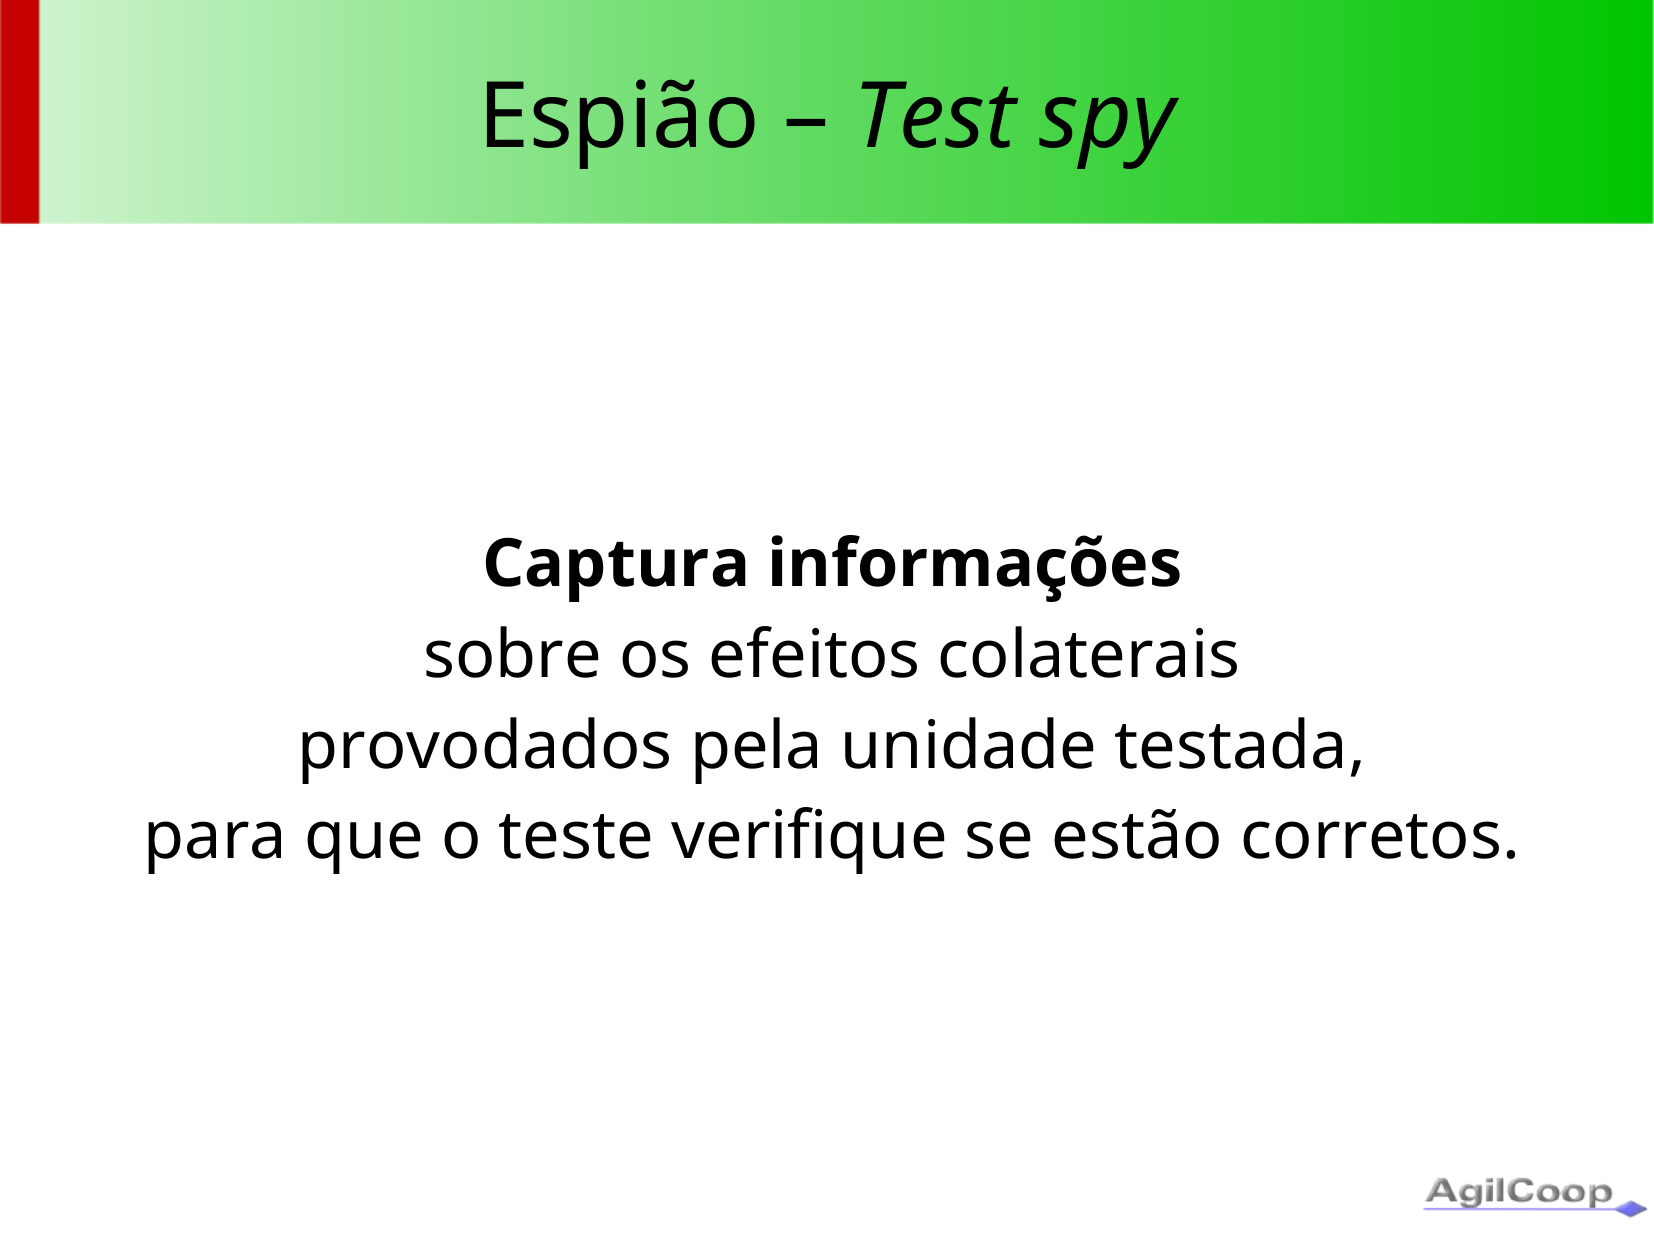

# Espião – Test spy
Captura informações
sobre os efeitos colaterais
provodados pela unidade testada,
para que o teste verifique se estão corretos.